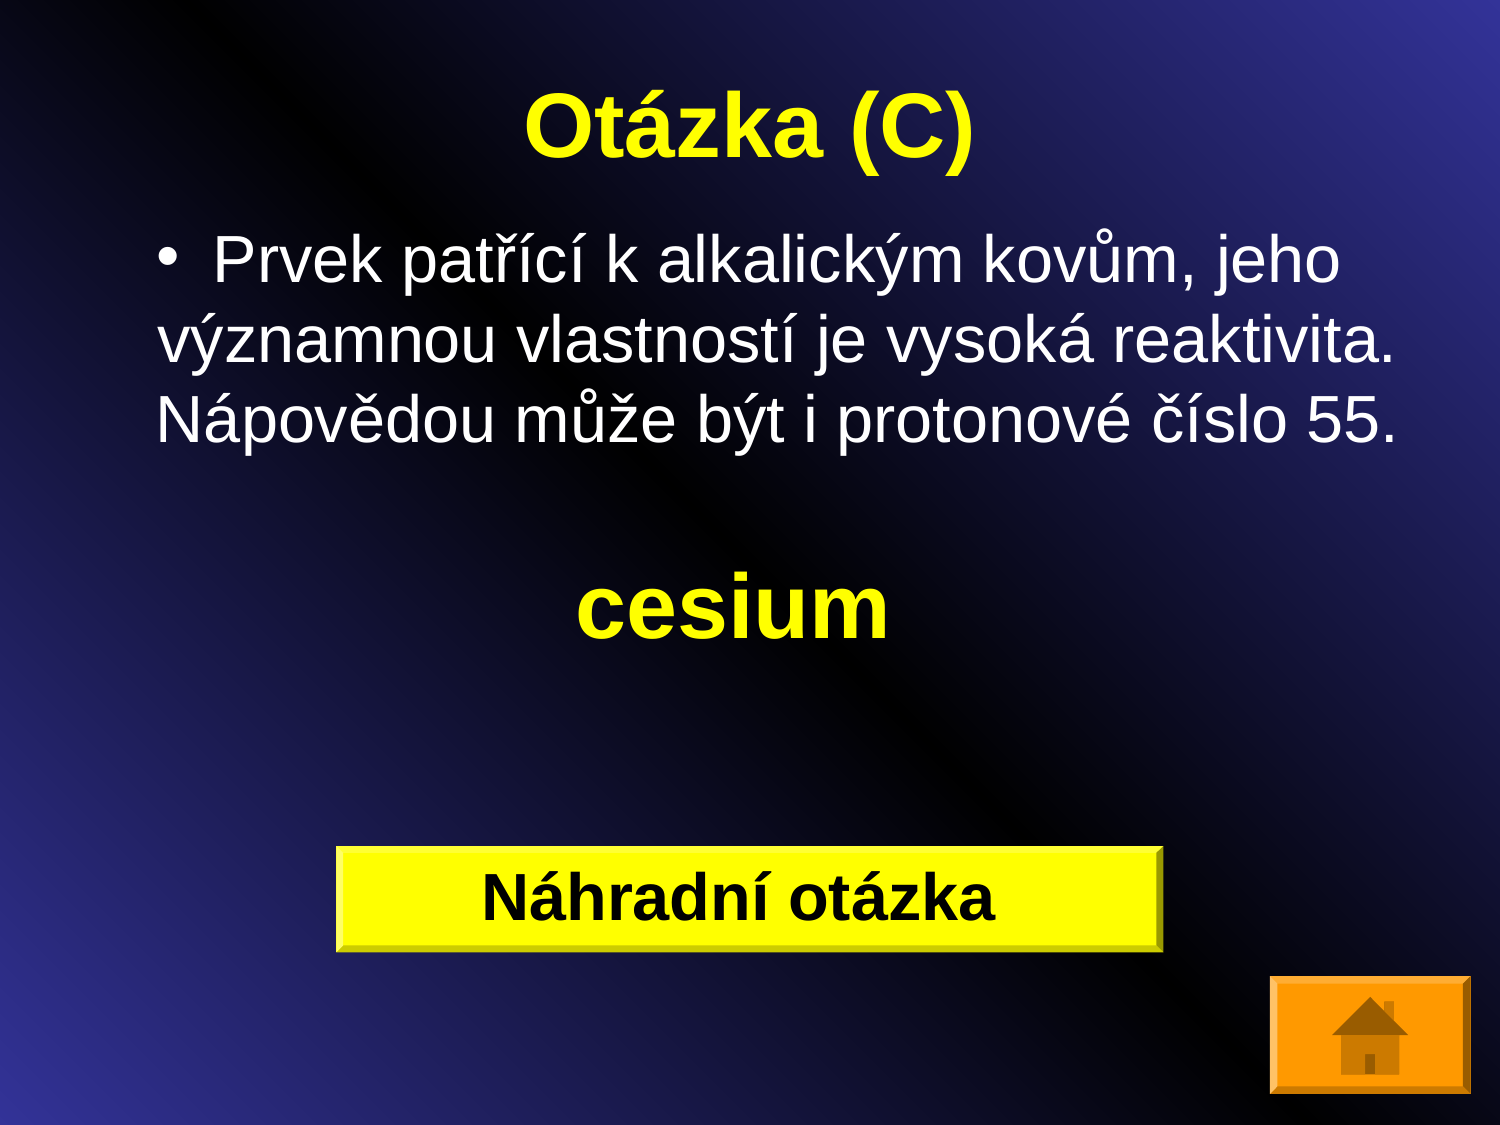

# Otázka (C)
Prvek patřící k alkalickým kovům, jeho významnou vlastností je vysoká reaktivita. Nápovědou může být i protonové číslo 55.
cesium
Náhradní otázka